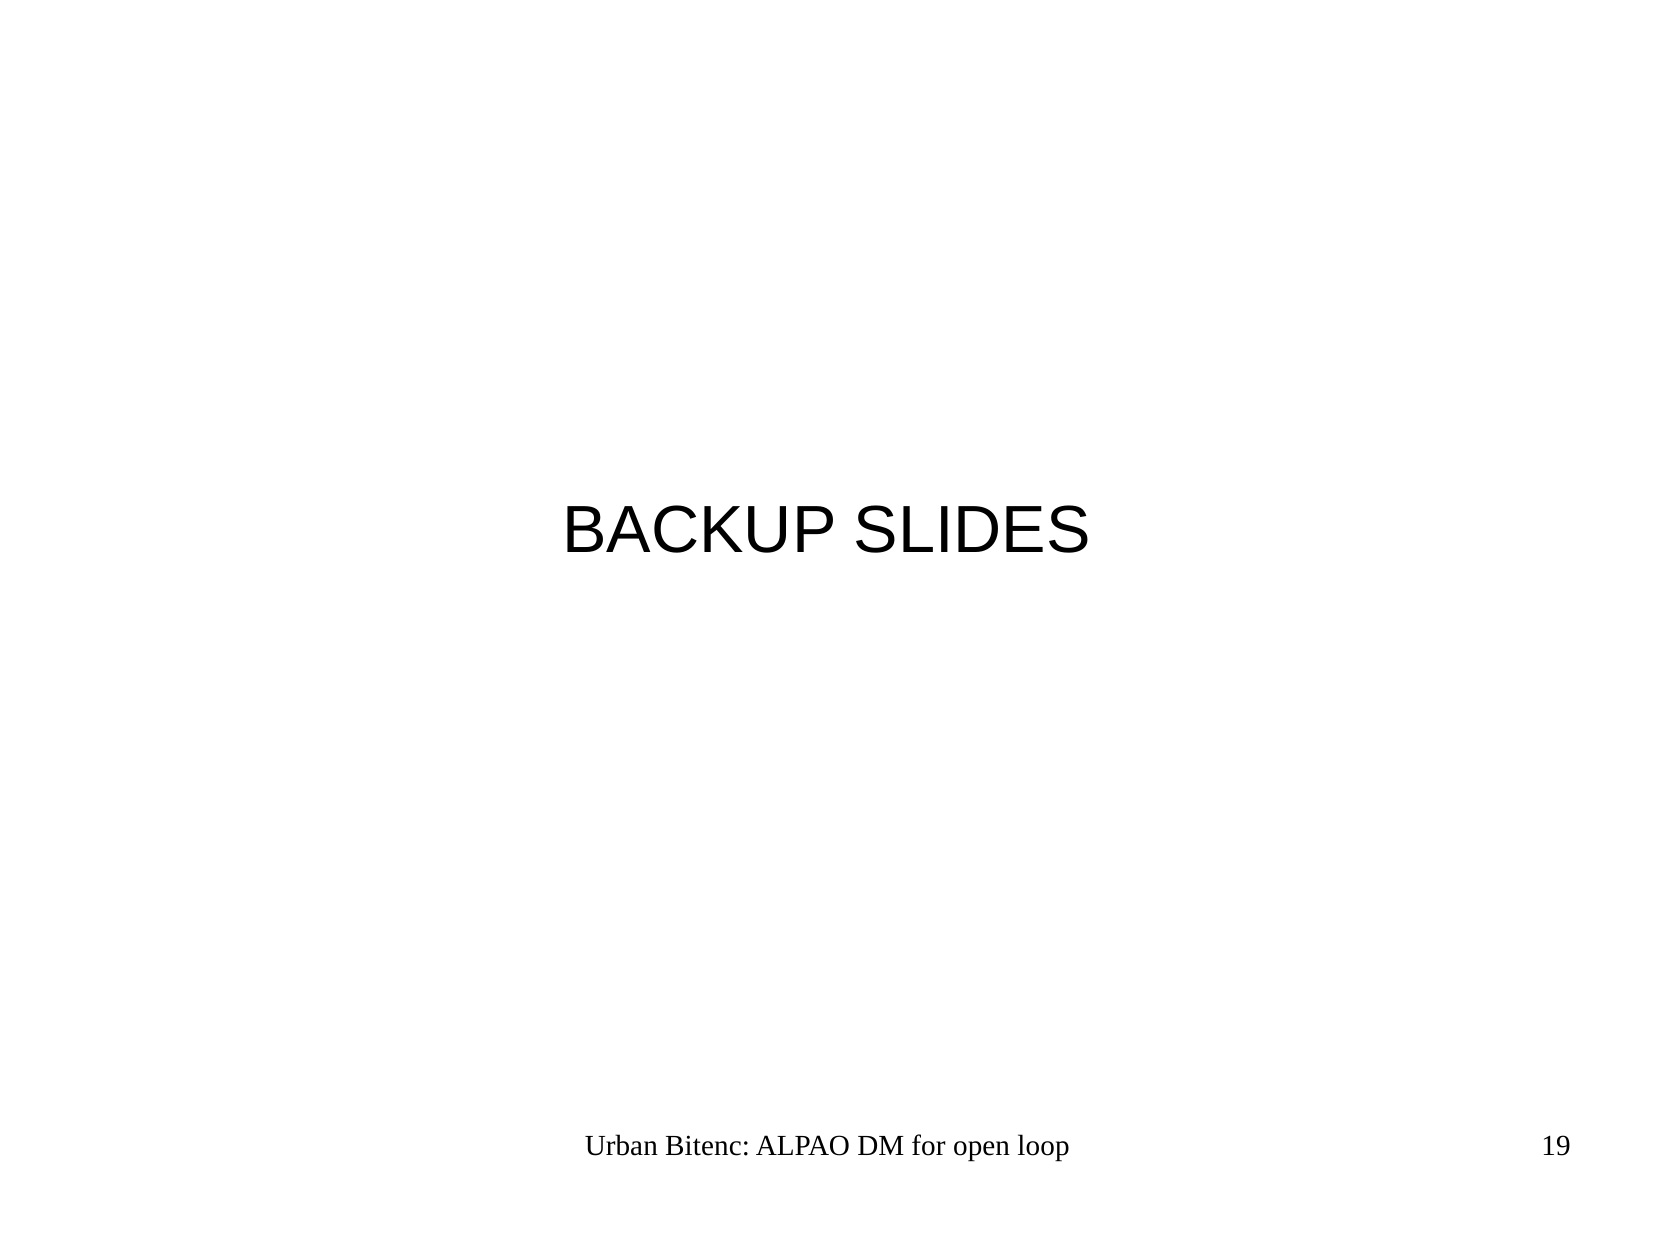

# BACKUP SLIDES
Urban Bitenc: ALPAO DM for open loop
19